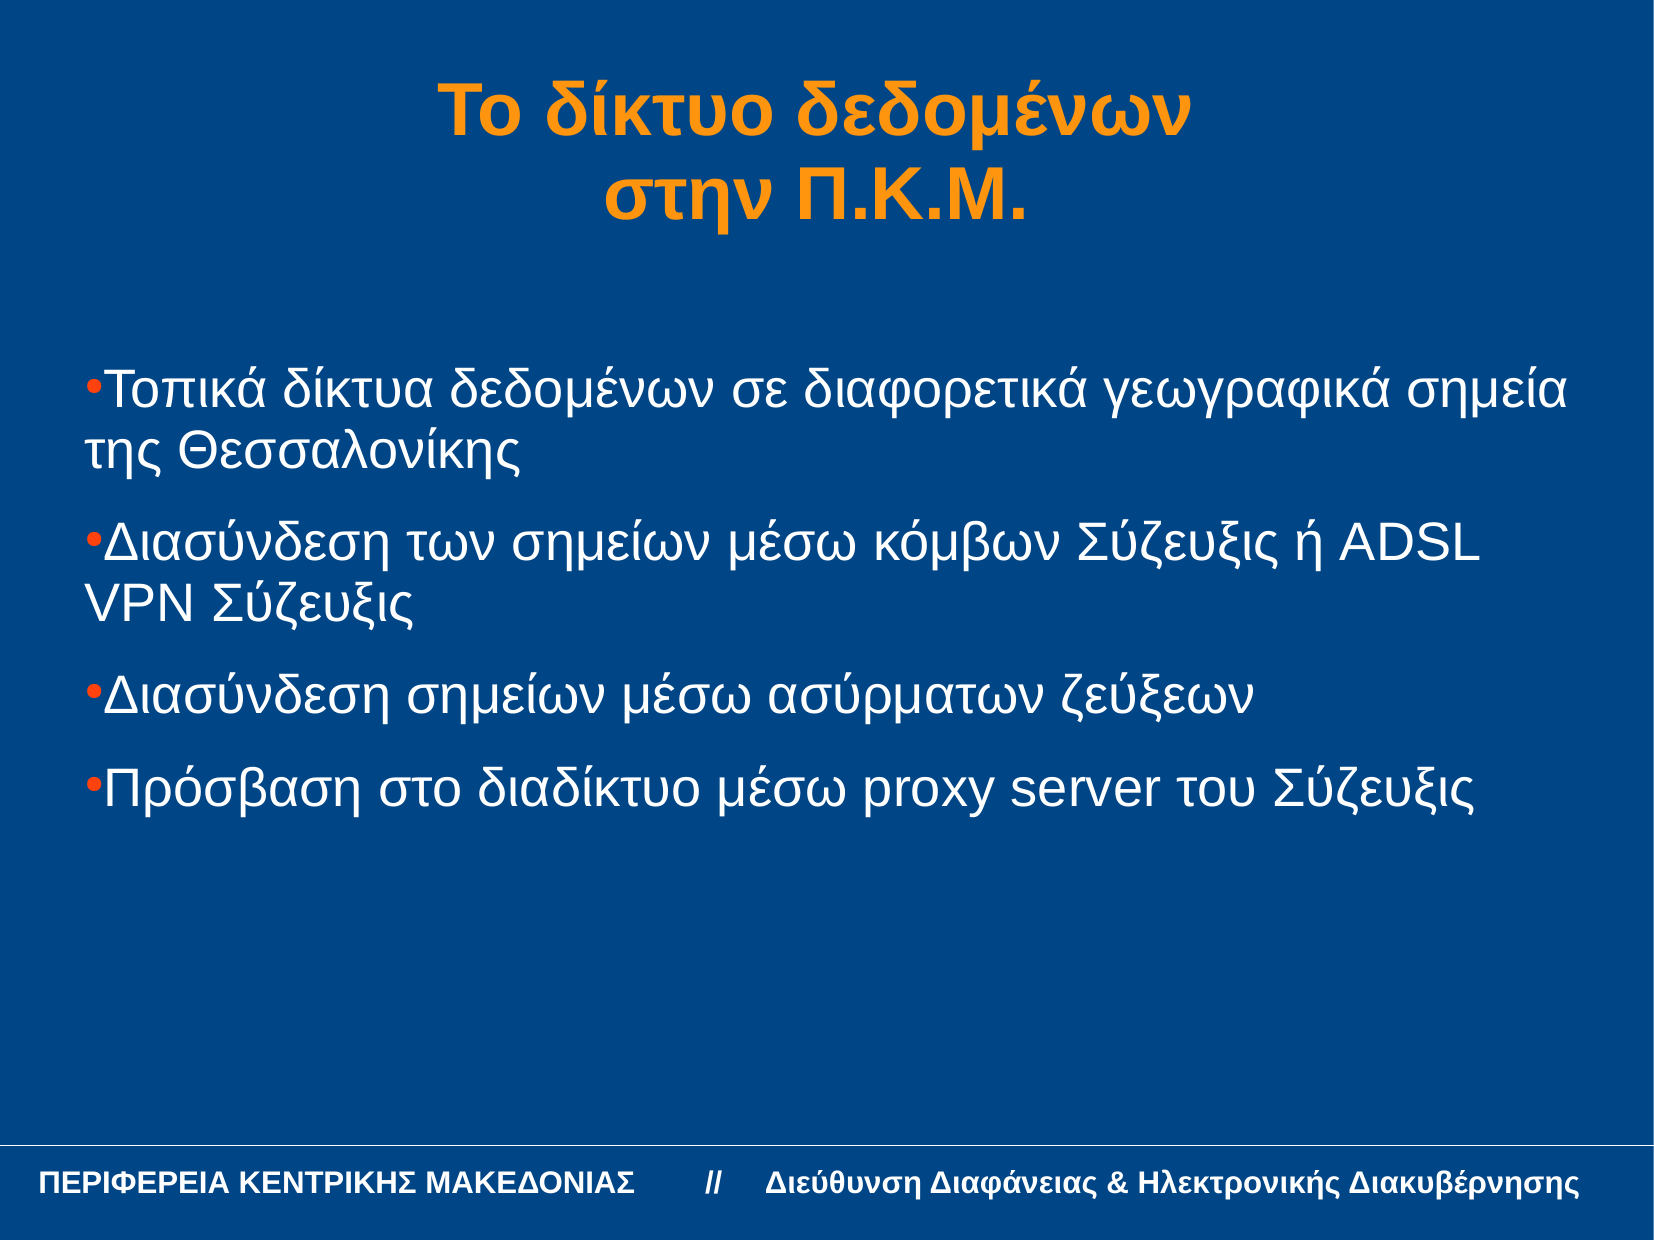

# Το δίκτυο δεδομένων στην Π.Κ.Μ.
Τοπικά δίκτυα δεδομένων σε διαφορετικά γεωγραφικά σημεία της Θεσσαλονίκης
Διασύνδεση των σημείων μέσω κόμβων Σύζευξις ή ADSL VPN Σύζευξις
Διασύνδεση σημείων μέσω ασύρματων ζεύξεων
Πρόσβαση στο διαδίκτυο μέσω proxy server του Σύζευξις
ΠΕΡΙΦΕΡΕΙΑ ΚΕΝΤΡΙΚΗΣ ΜΑΚΕΔΟΝΙΑΣ // Διεύθυνση Διαφάνειας & Ηλεκτρονικής Διακυβέρνησης